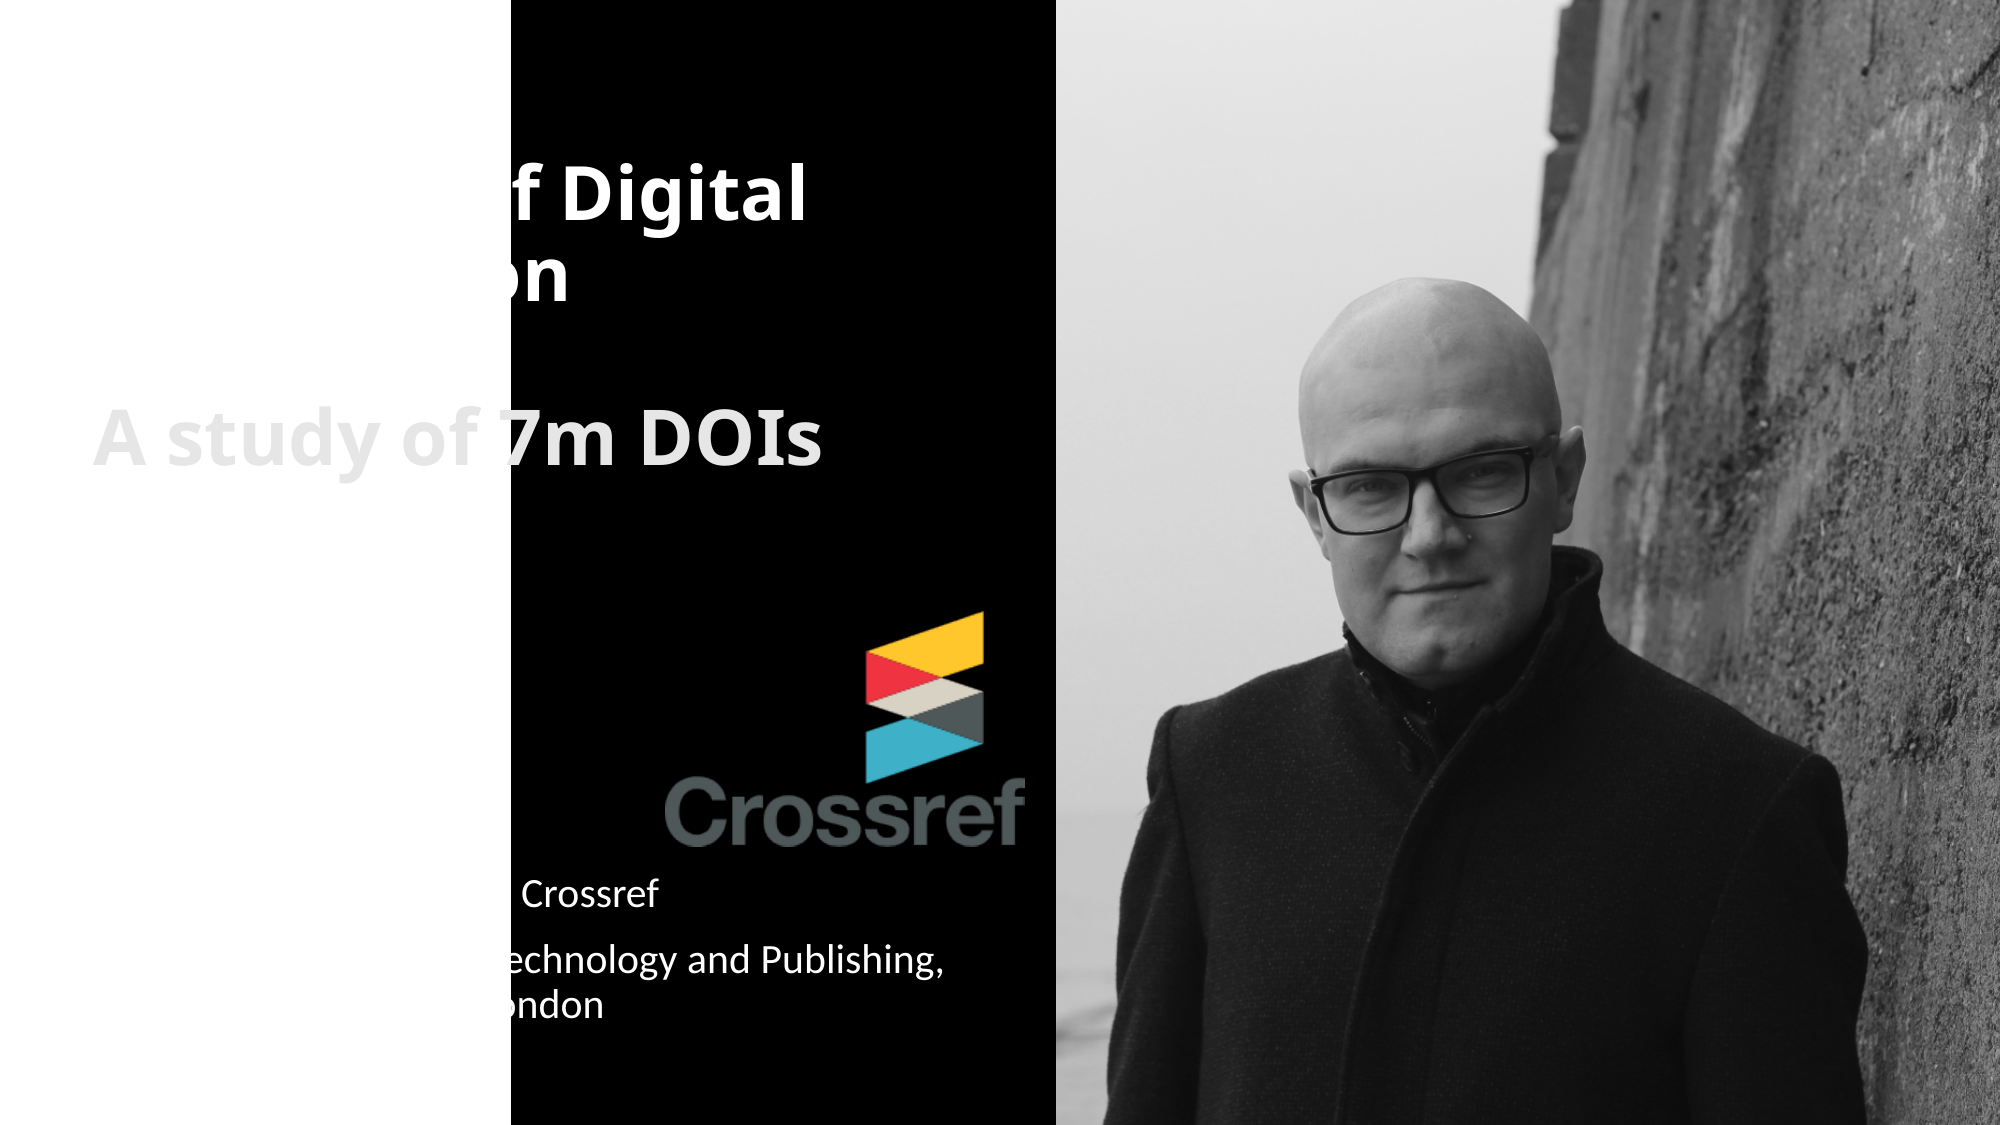

# The State of Digital Preservation
A study of 7m DOIs
Martin Paul Eve
Principal R&D Developer, Crossref
Professor of Literature, Technology and Publishing, Birkbeck, University of London
meve@crossref.org